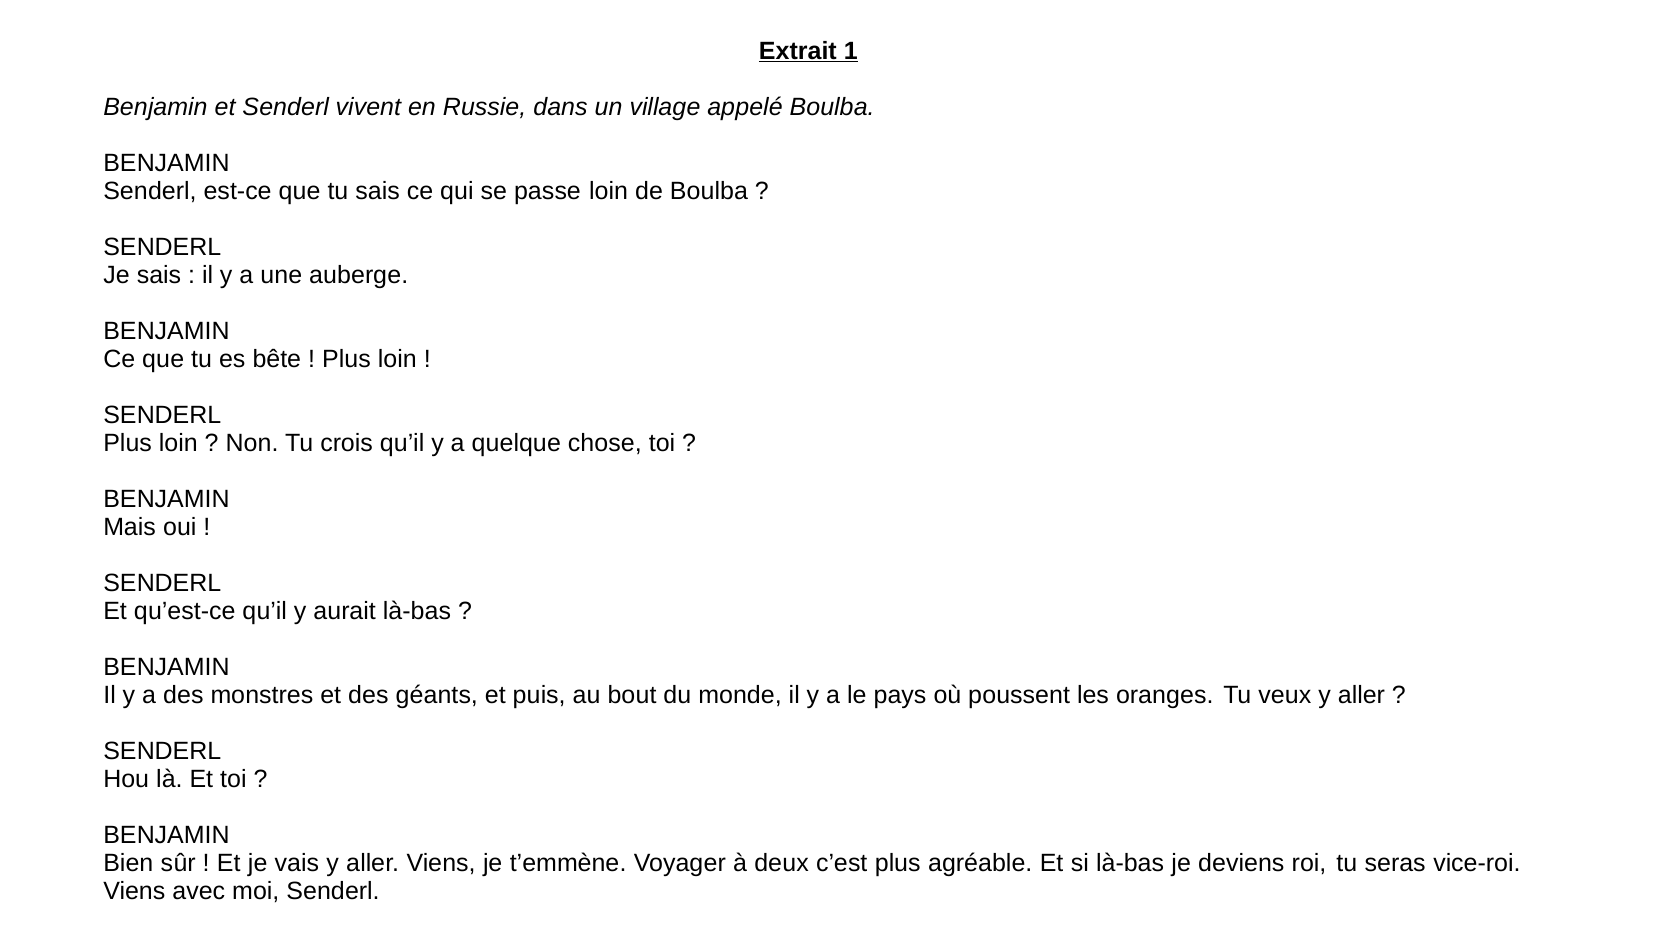

Extrait 1
Benjamin et Senderl vivent en Russie, dans un village appelé Boulba.
BENJAMIN
Senderl, est-ce que tu sais ce qui se passe loin de Boulba ?
SENDERL
Je sais : il y a une auberge.
BENJAMIN
Ce que tu es bête ! Plus loin !
SENDERL
Plus loin ? Non. Tu crois qu’il y a quelque chose, toi ?
BENJAMIN
Mais oui !
SENDERL
Et qu’est-ce qu’il y aurait là-bas ?
BENJAMIN
Il y a des monstres et des géants, et puis, au bout du monde, il y a le pays où poussent les oranges. Tu veux y aller ?
SENDERL
Hou là. Et toi ?
BENJAMIN
Bien sûr ! Et je vais y aller. Viens, je t’emmène. Voyager à deux c’est plus agréable. Et si là-bas je deviens roi, tu seras vice-roi. Viens avec moi, Senderl.